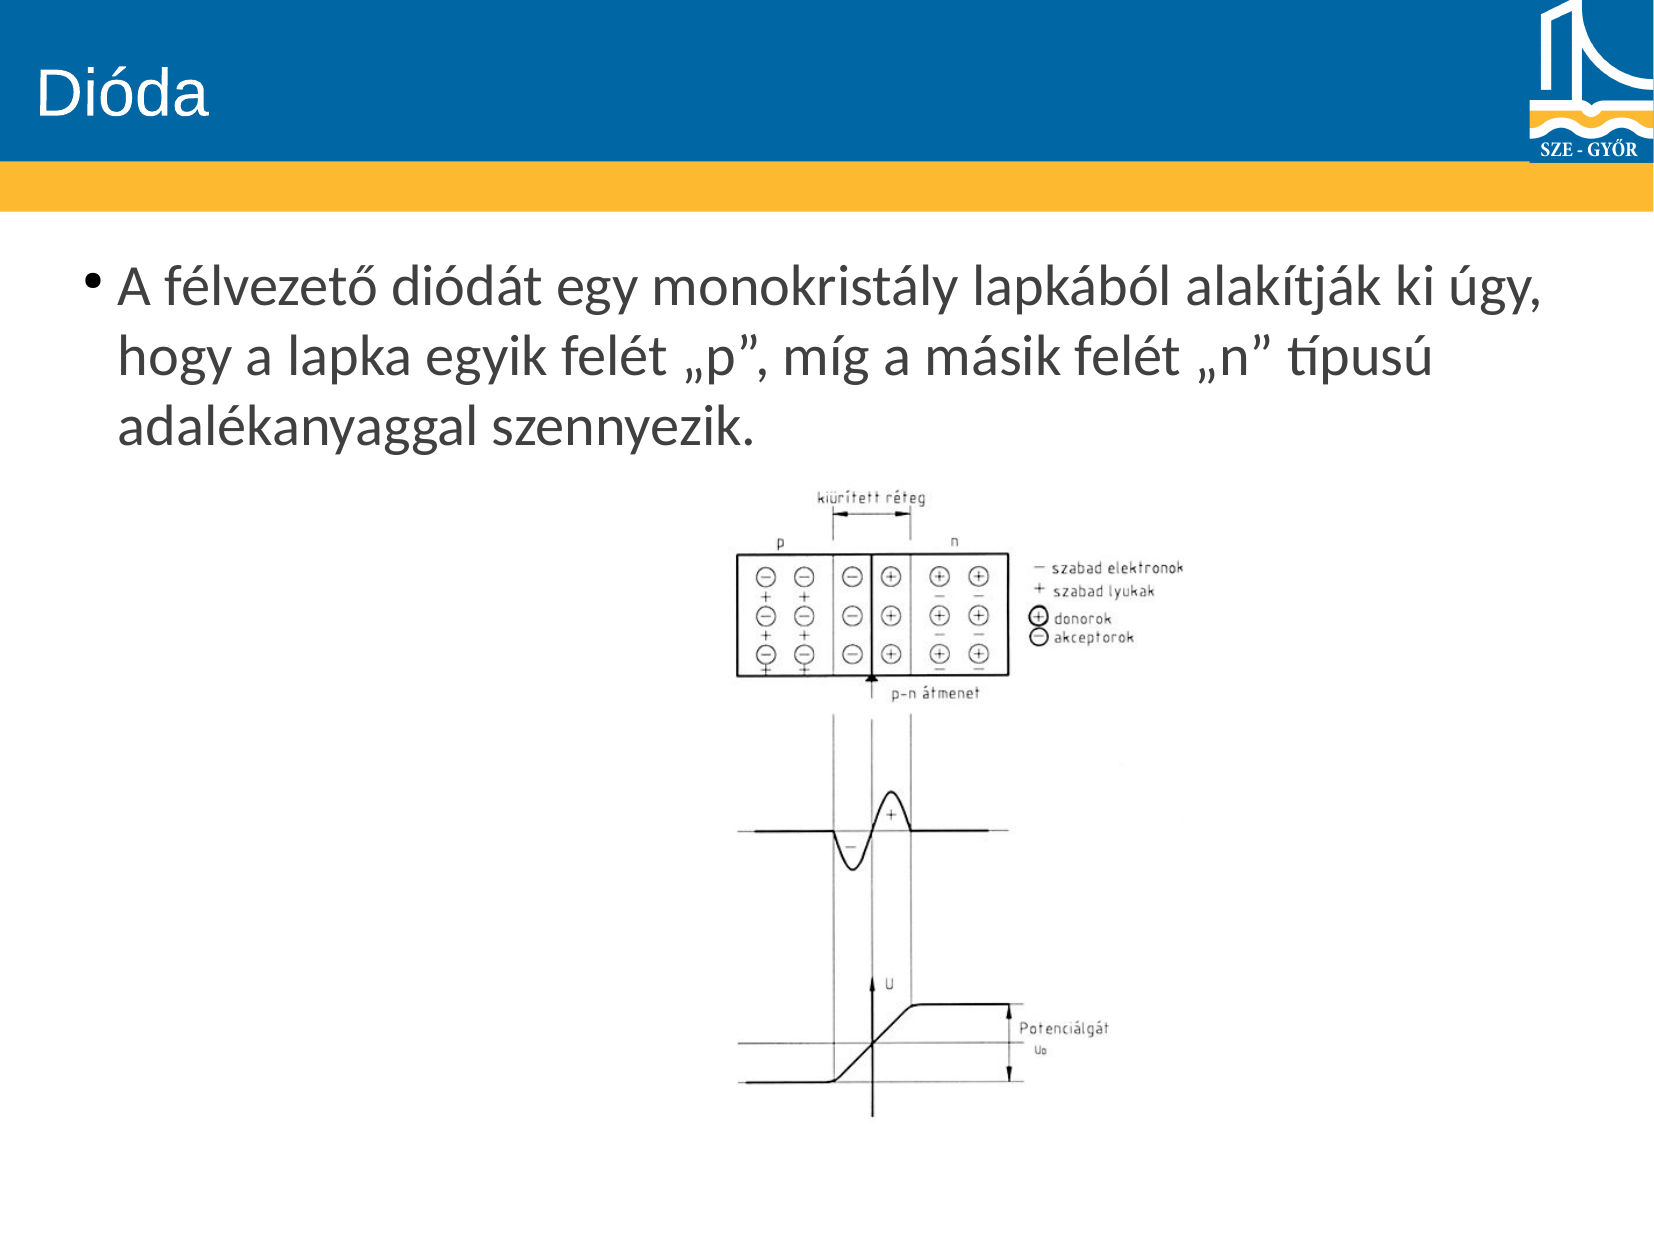

Dióda
A félvezető diódát egy monokristály lapkából alakítják ki úgy, hogy a lapka egyik felét „p”, míg a másik felét „n” típusú adalékanyaggal szennyezik.